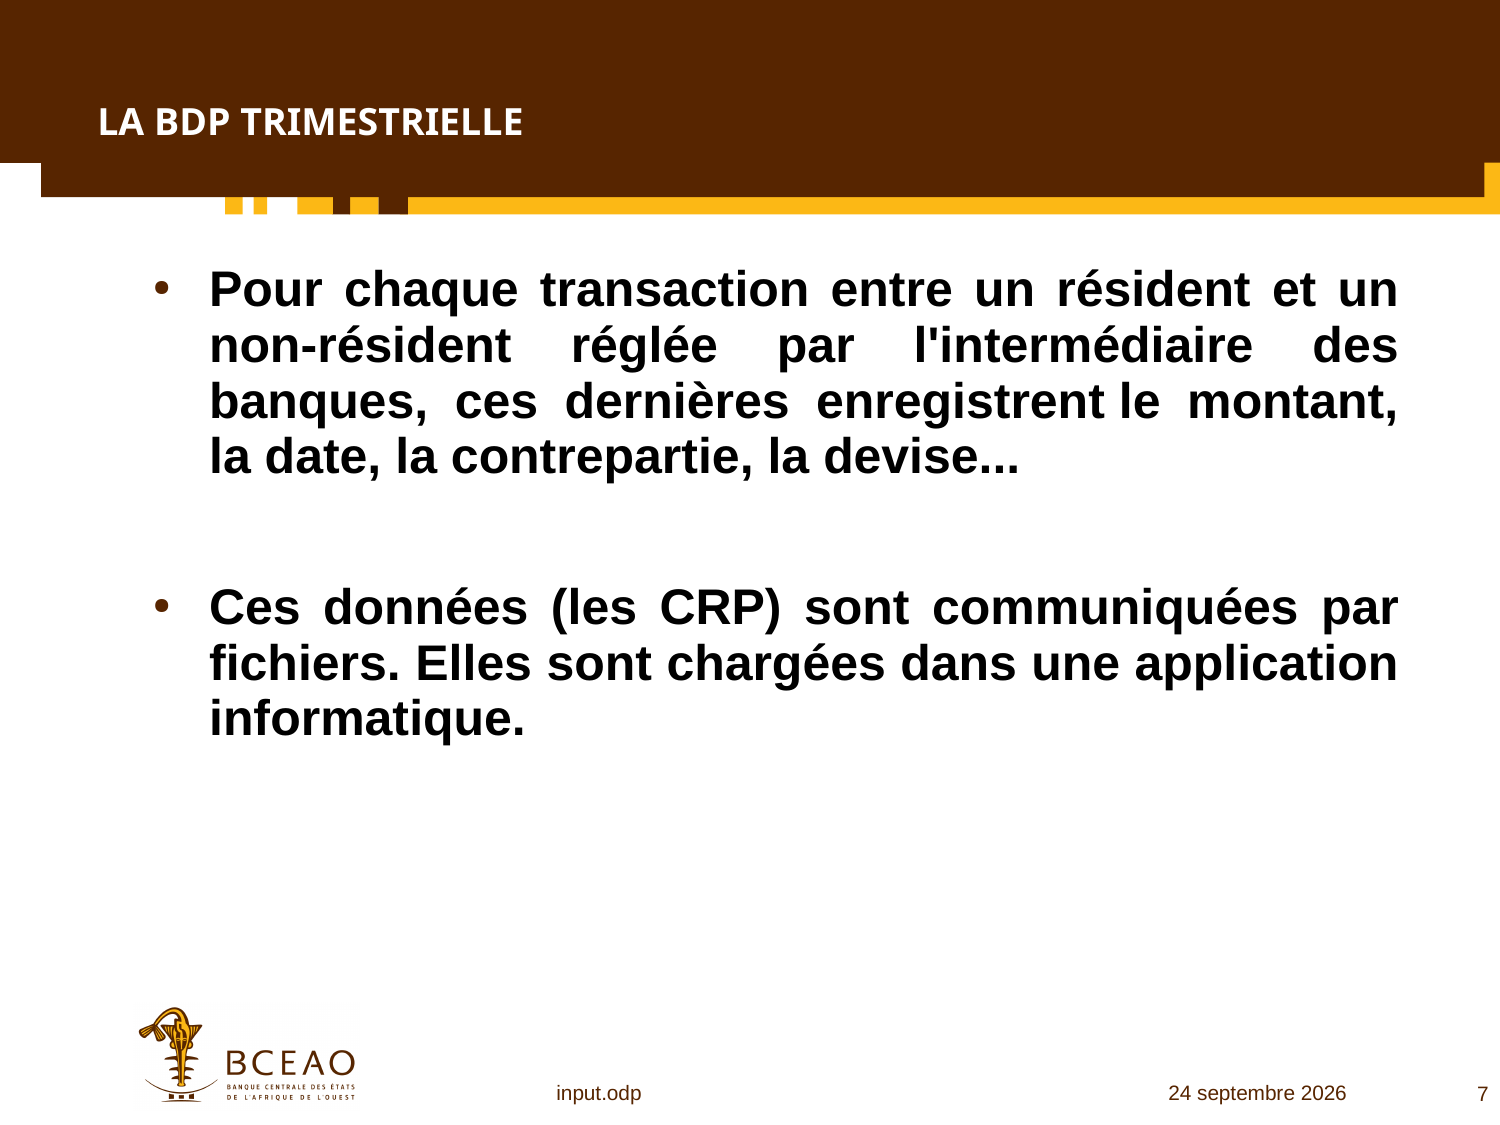

# LA BDP TRIMESTRIELLE
Pour chaque transaction entre un résident et un non-résident réglée par l'intermédiaire des banques, ces dernières enregistrent le montant, la date, la contrepartie, la devise...
Ces données (les CRP) sont communiquées par fichiers. Elles sont chargées dans une application informatique.